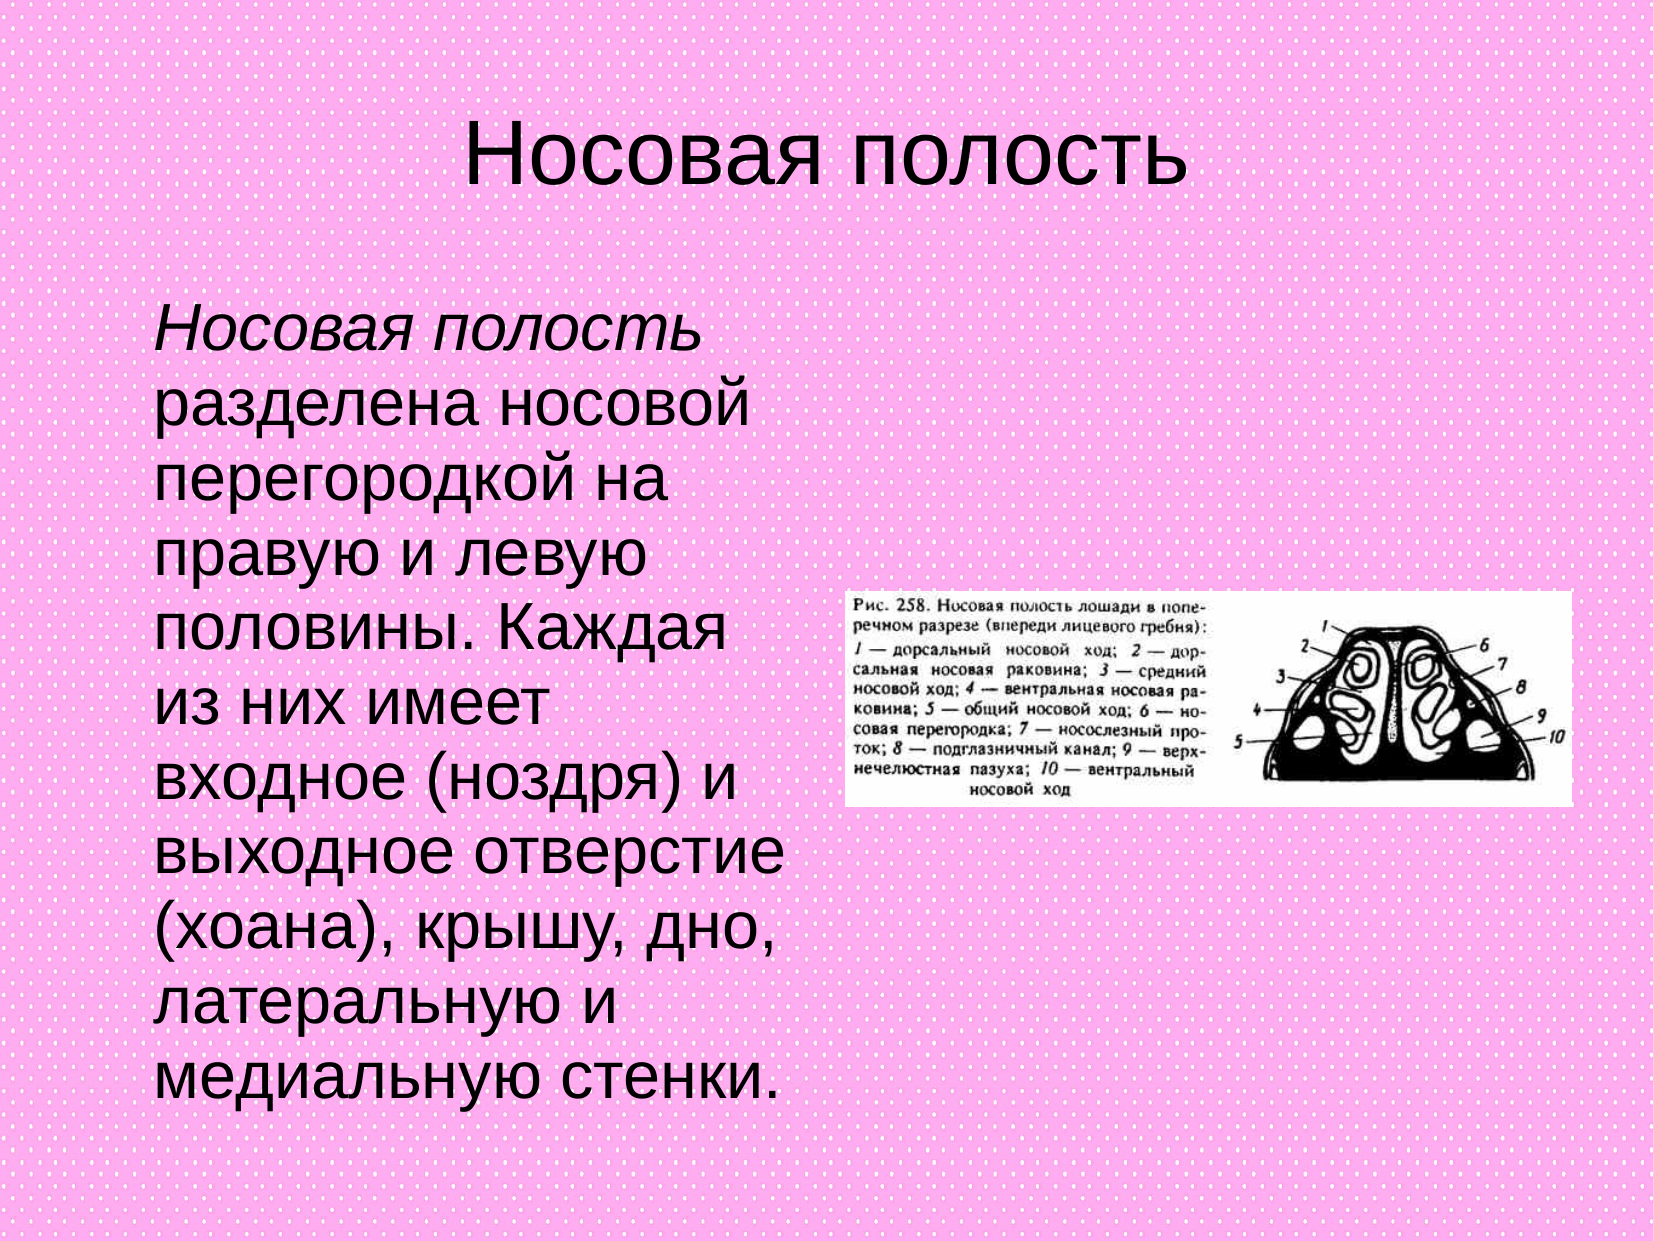

# Носовая полость
Носовая полость разделена носовой перегородкой на правую и левую половины. Каждая из них имеет входное (ноздря) и выходное отверстие (хоана), крышу, дно, латеральную и медиальную стенки.